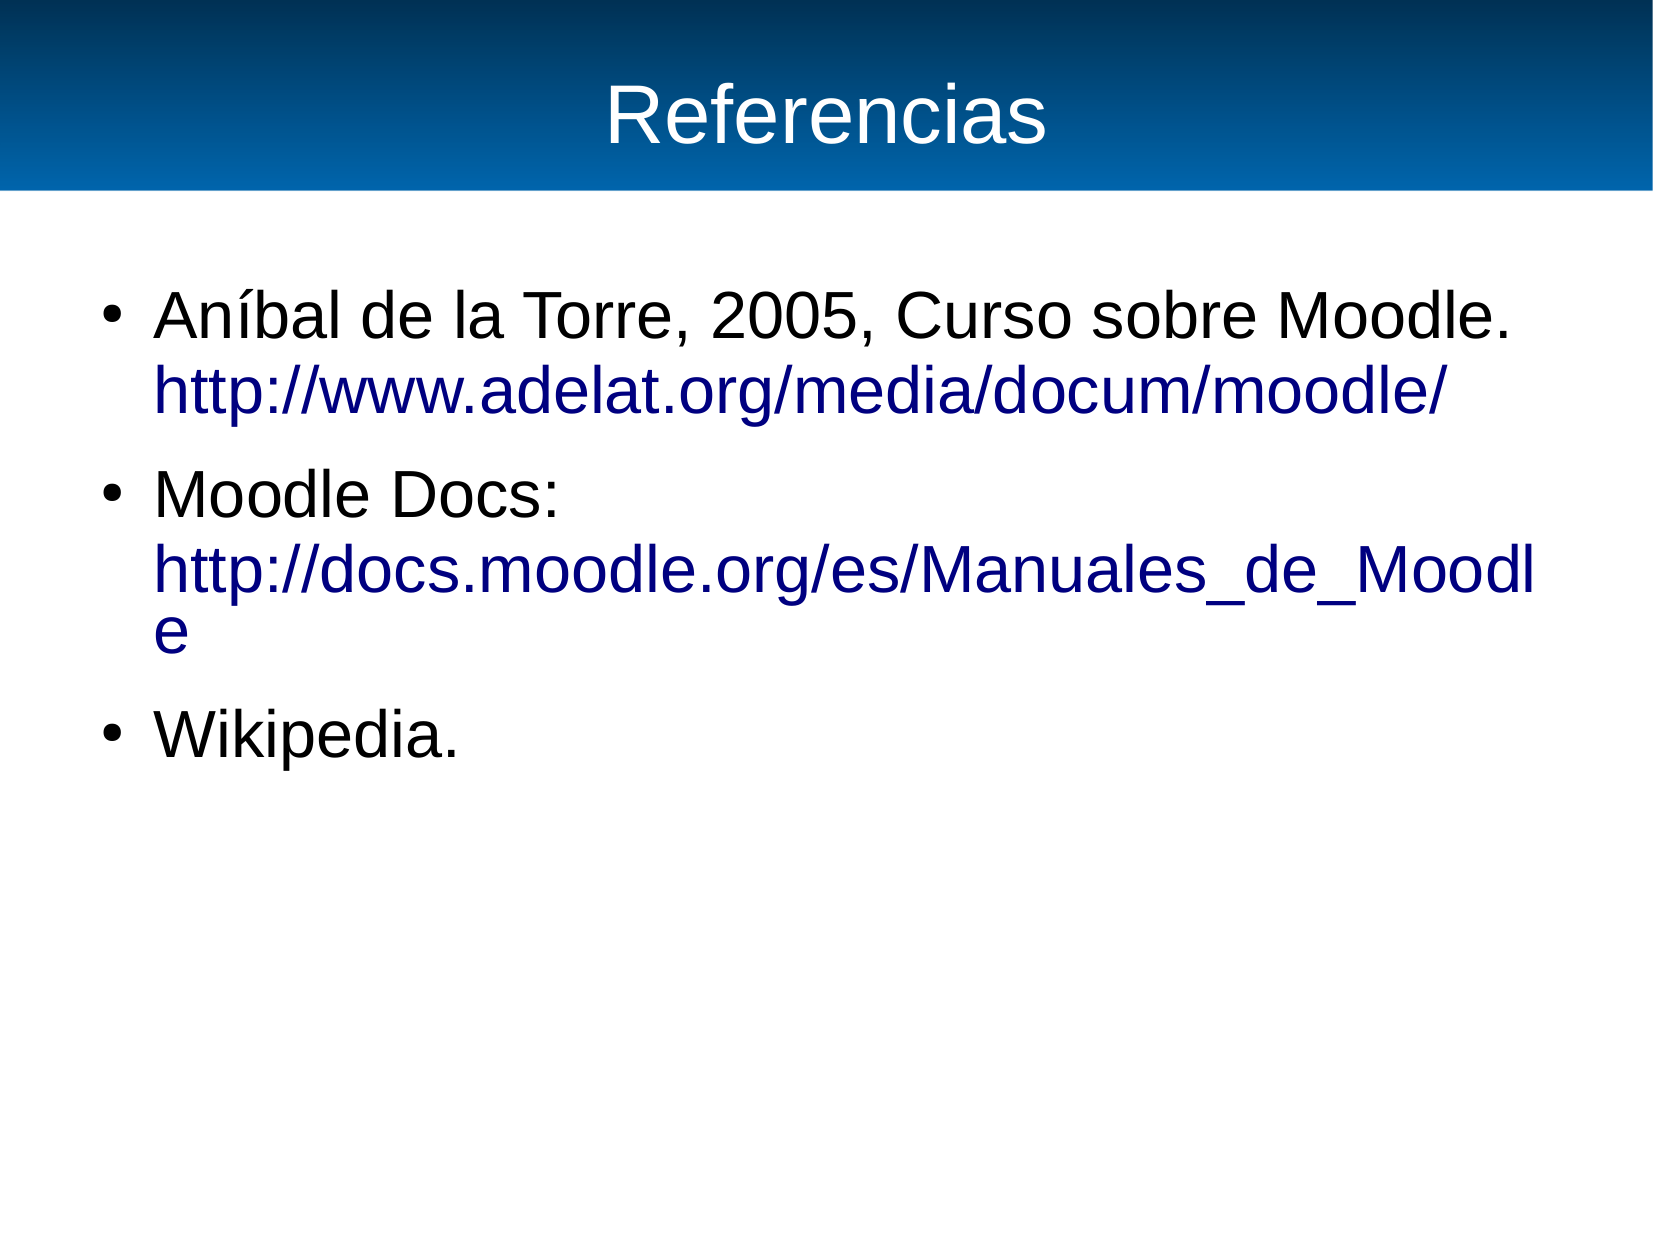

# Referencias
Aníbal de la Torre, 2005, Curso sobre Moodle. http://www.adelat.org/media/docum/moodle/
Moodle Docs: http://docs.moodle.org/es/Manuales_de_Moodle
Wikipedia.